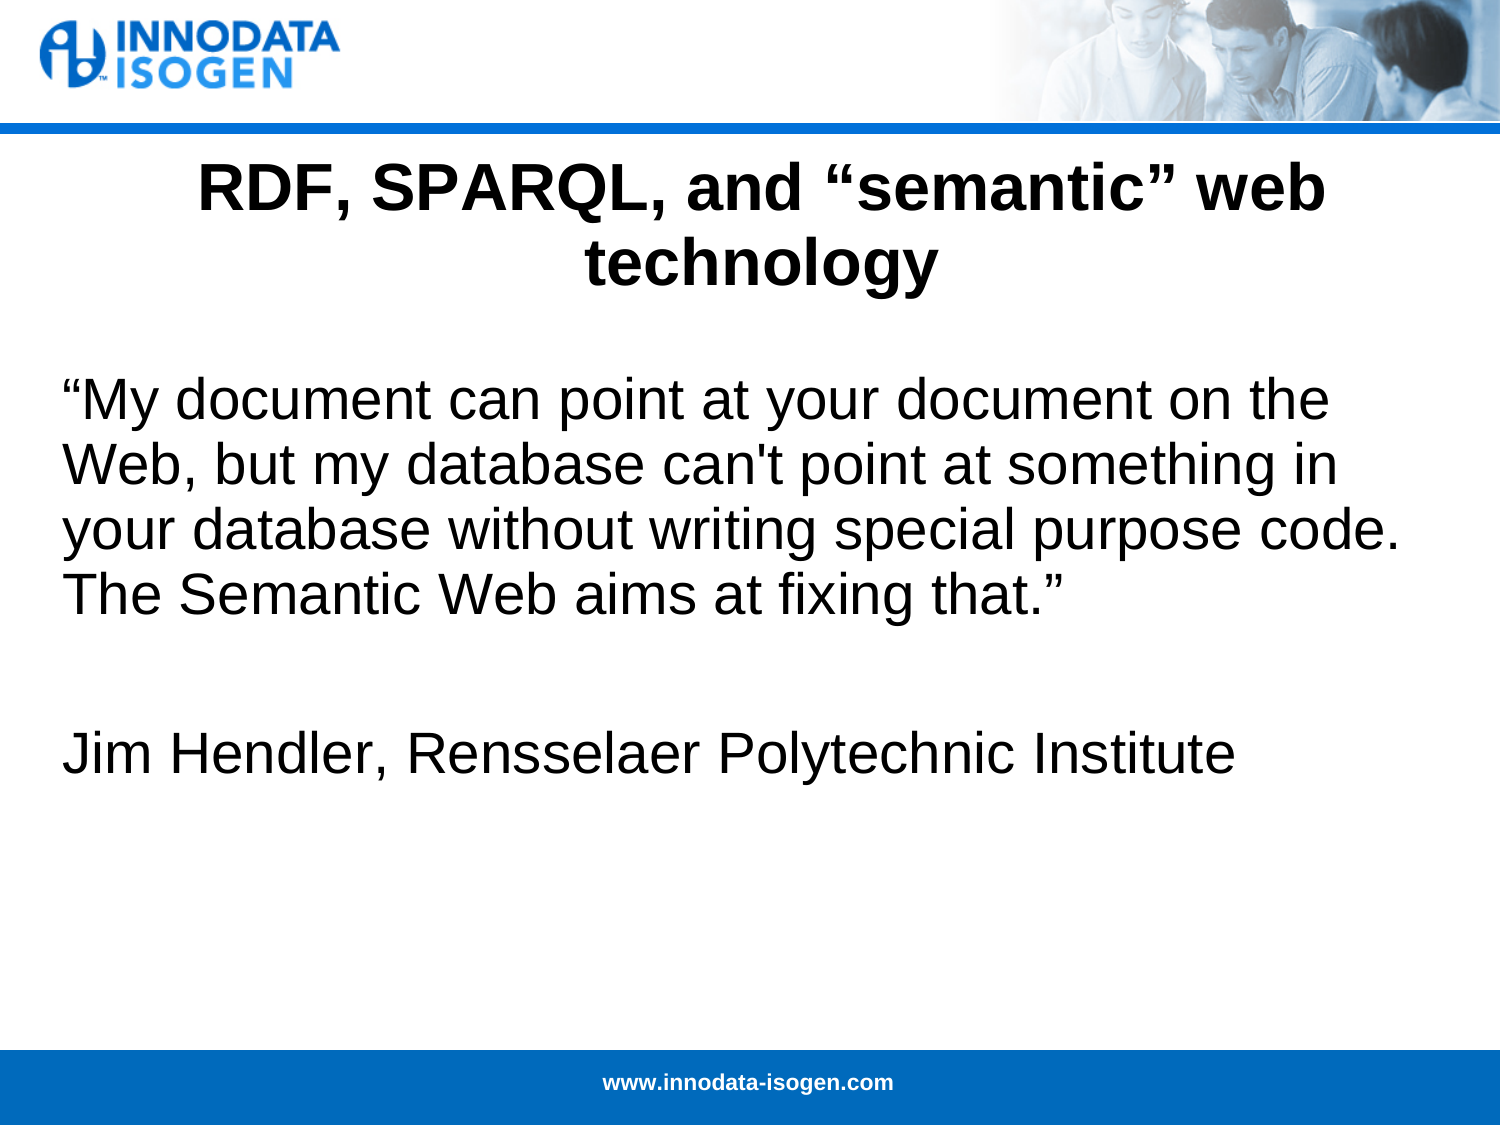

# RDF, SPARQL, and “semantic” web technology
“My document can point at your document on the Web, but my database can't point at something in your database without writing special purpose code. The Semantic Web aims at fixing that.”
Jim Hendler, Rensselaer Polytechnic Institute